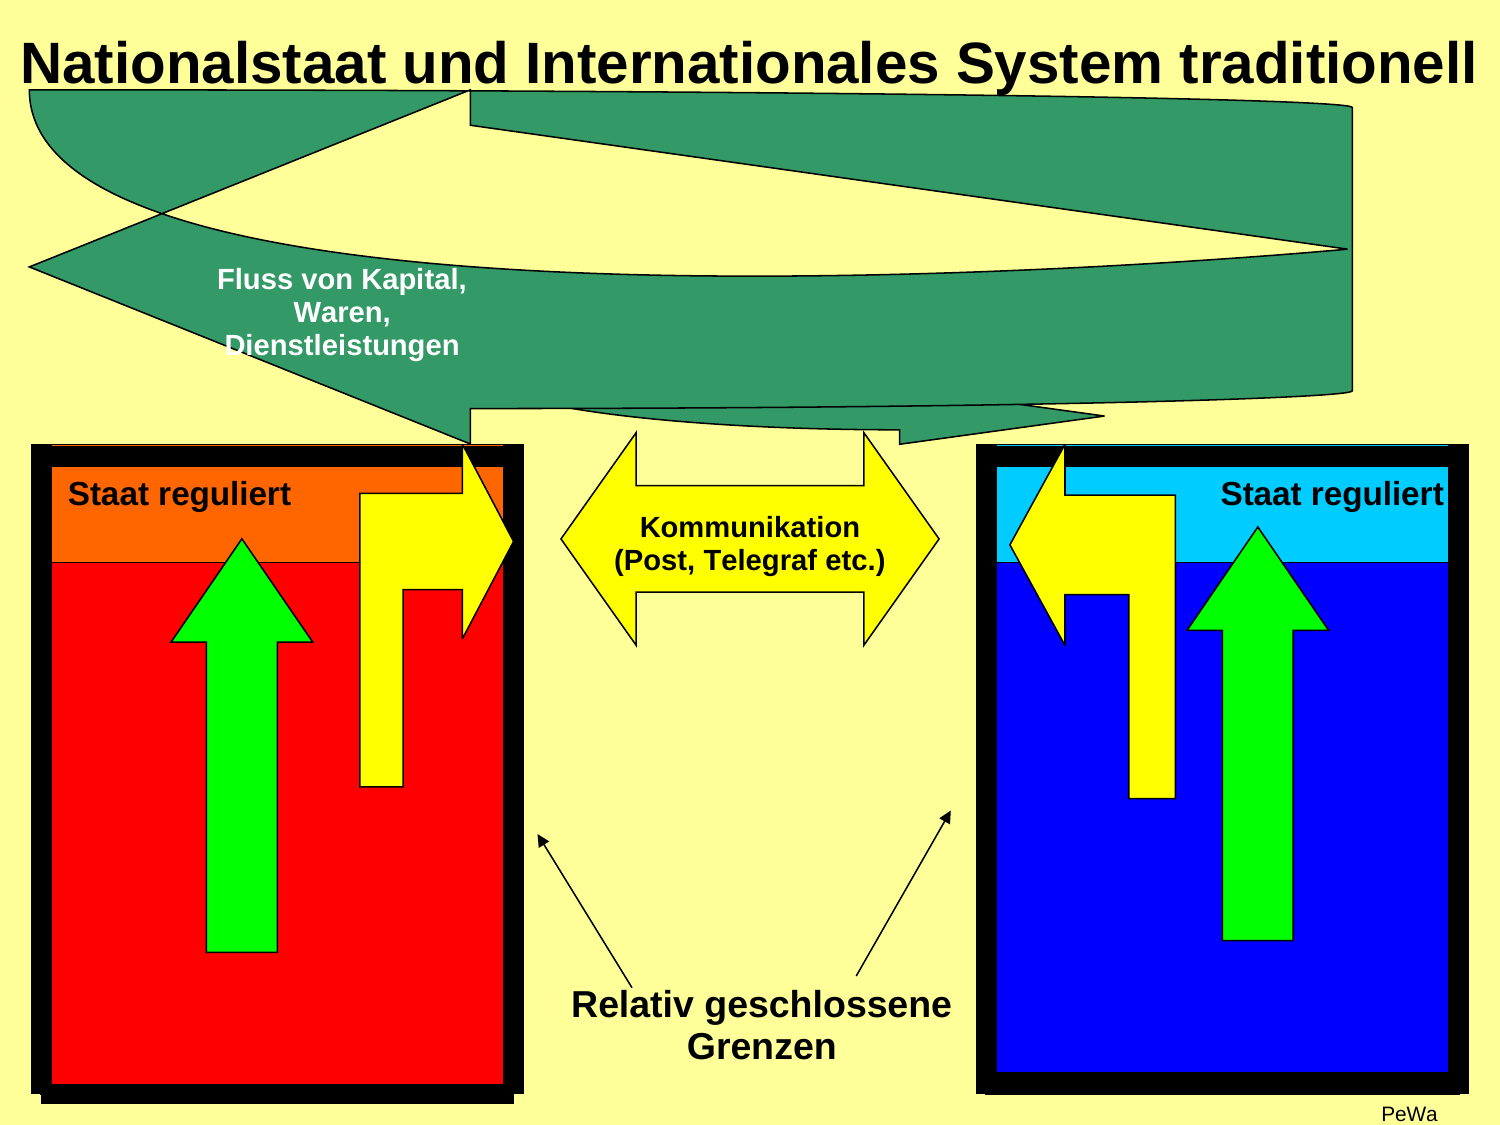

# Nationalstaat und Internationales System traditionell
Fluss von Kapital, Waren, Dienstleistungen
Staat reguliert
Staat reguliert
Kommunikation (Post, Telegraf etc.)
Relativ geschlossene Grenzen
PeWa